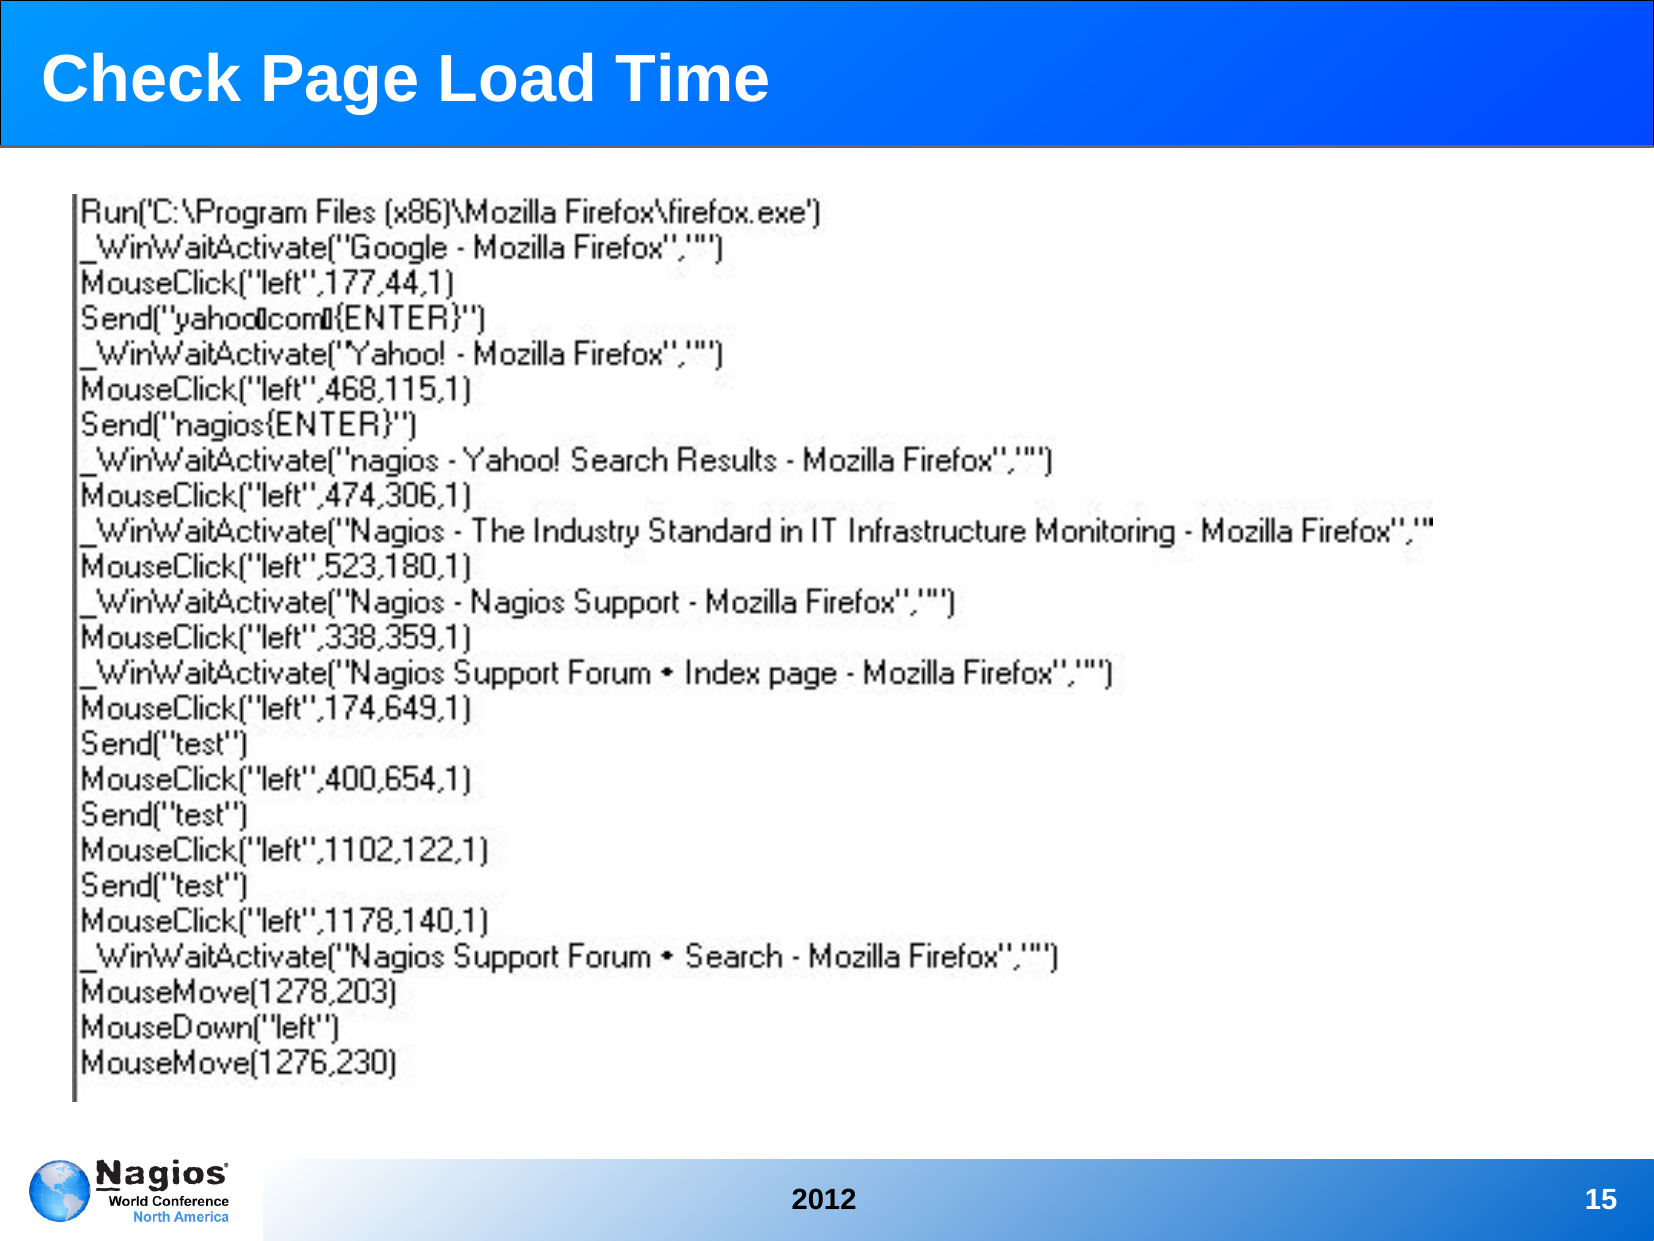

# Check Page Load Time
2011
15